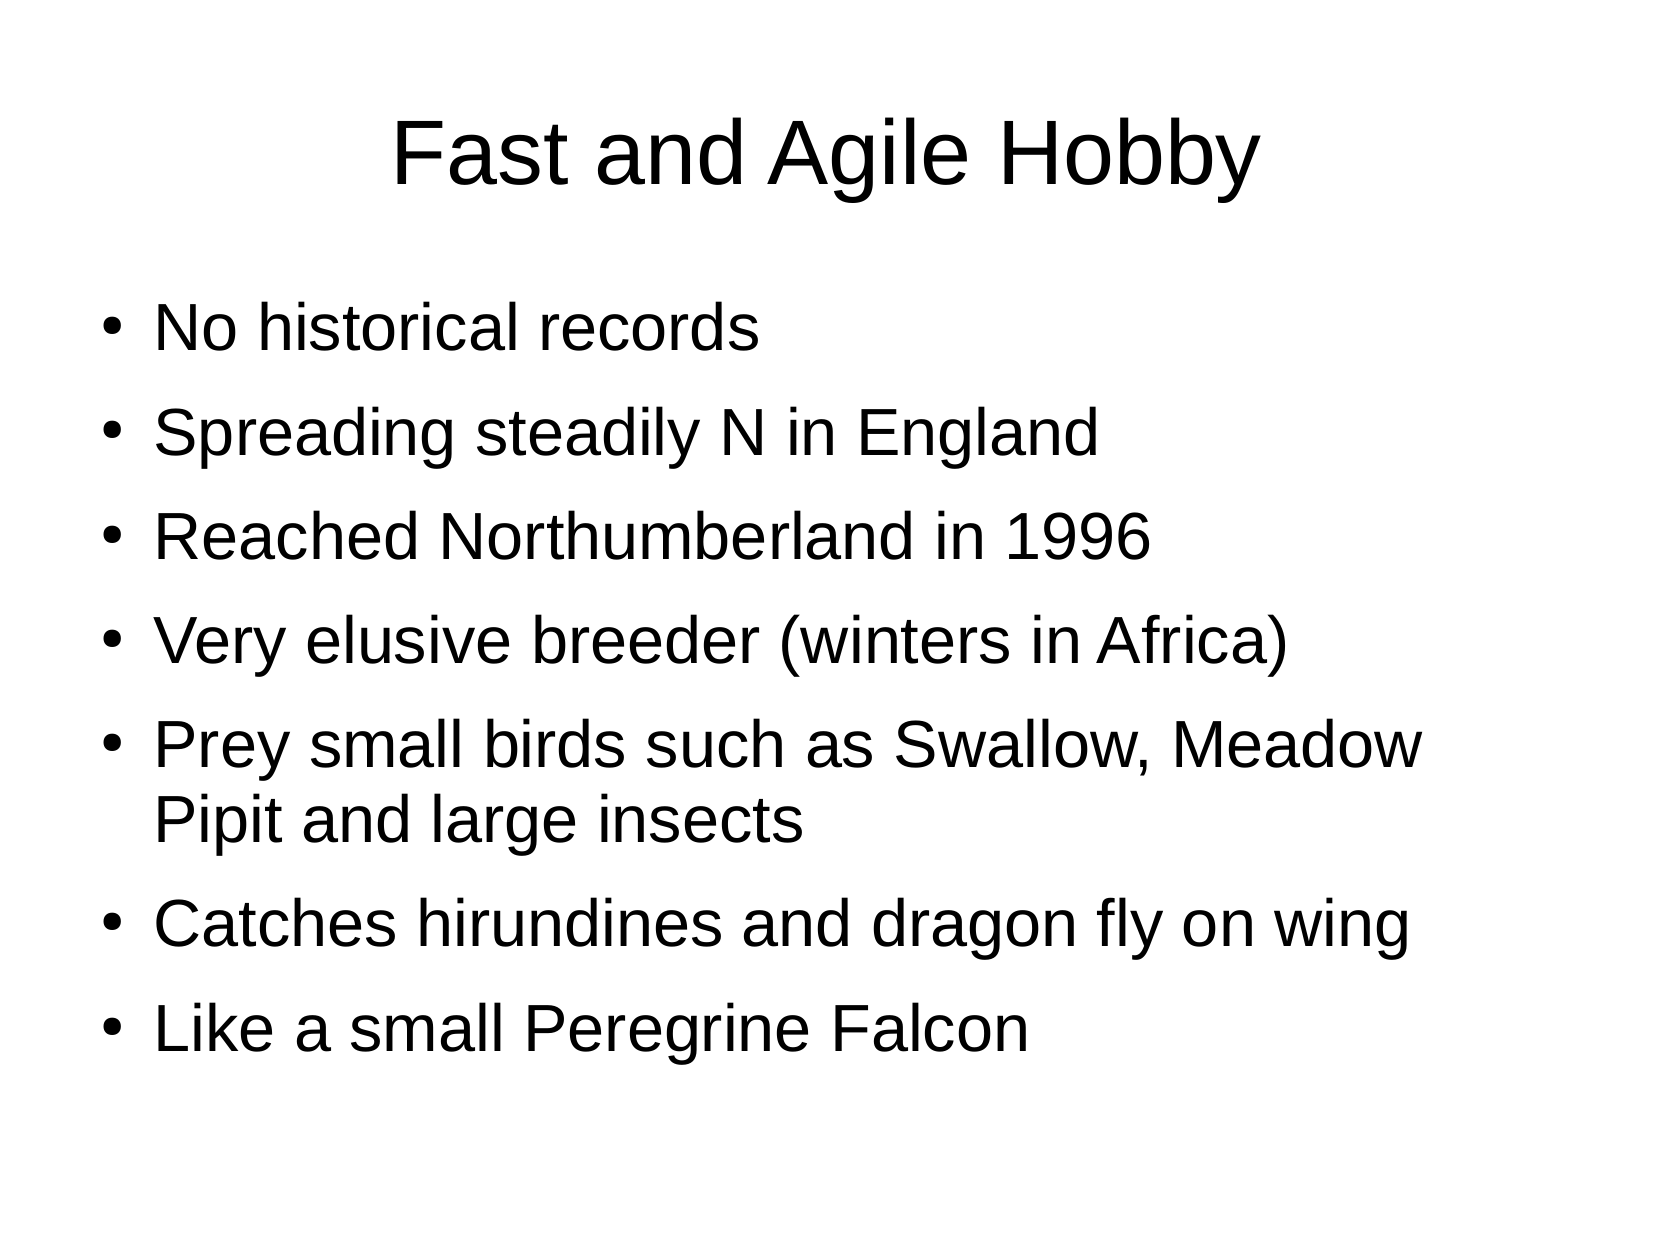

# Fast and Agile Hobby
No historical records
Spreading steadily N in England
Reached Northumberland in 1996
Very elusive breeder (winters in Africa)
Prey small birds such as Swallow, Meadow Pipit and large insects
Catches hirundines and dragon fly on wing
Like a small Peregrine Falcon